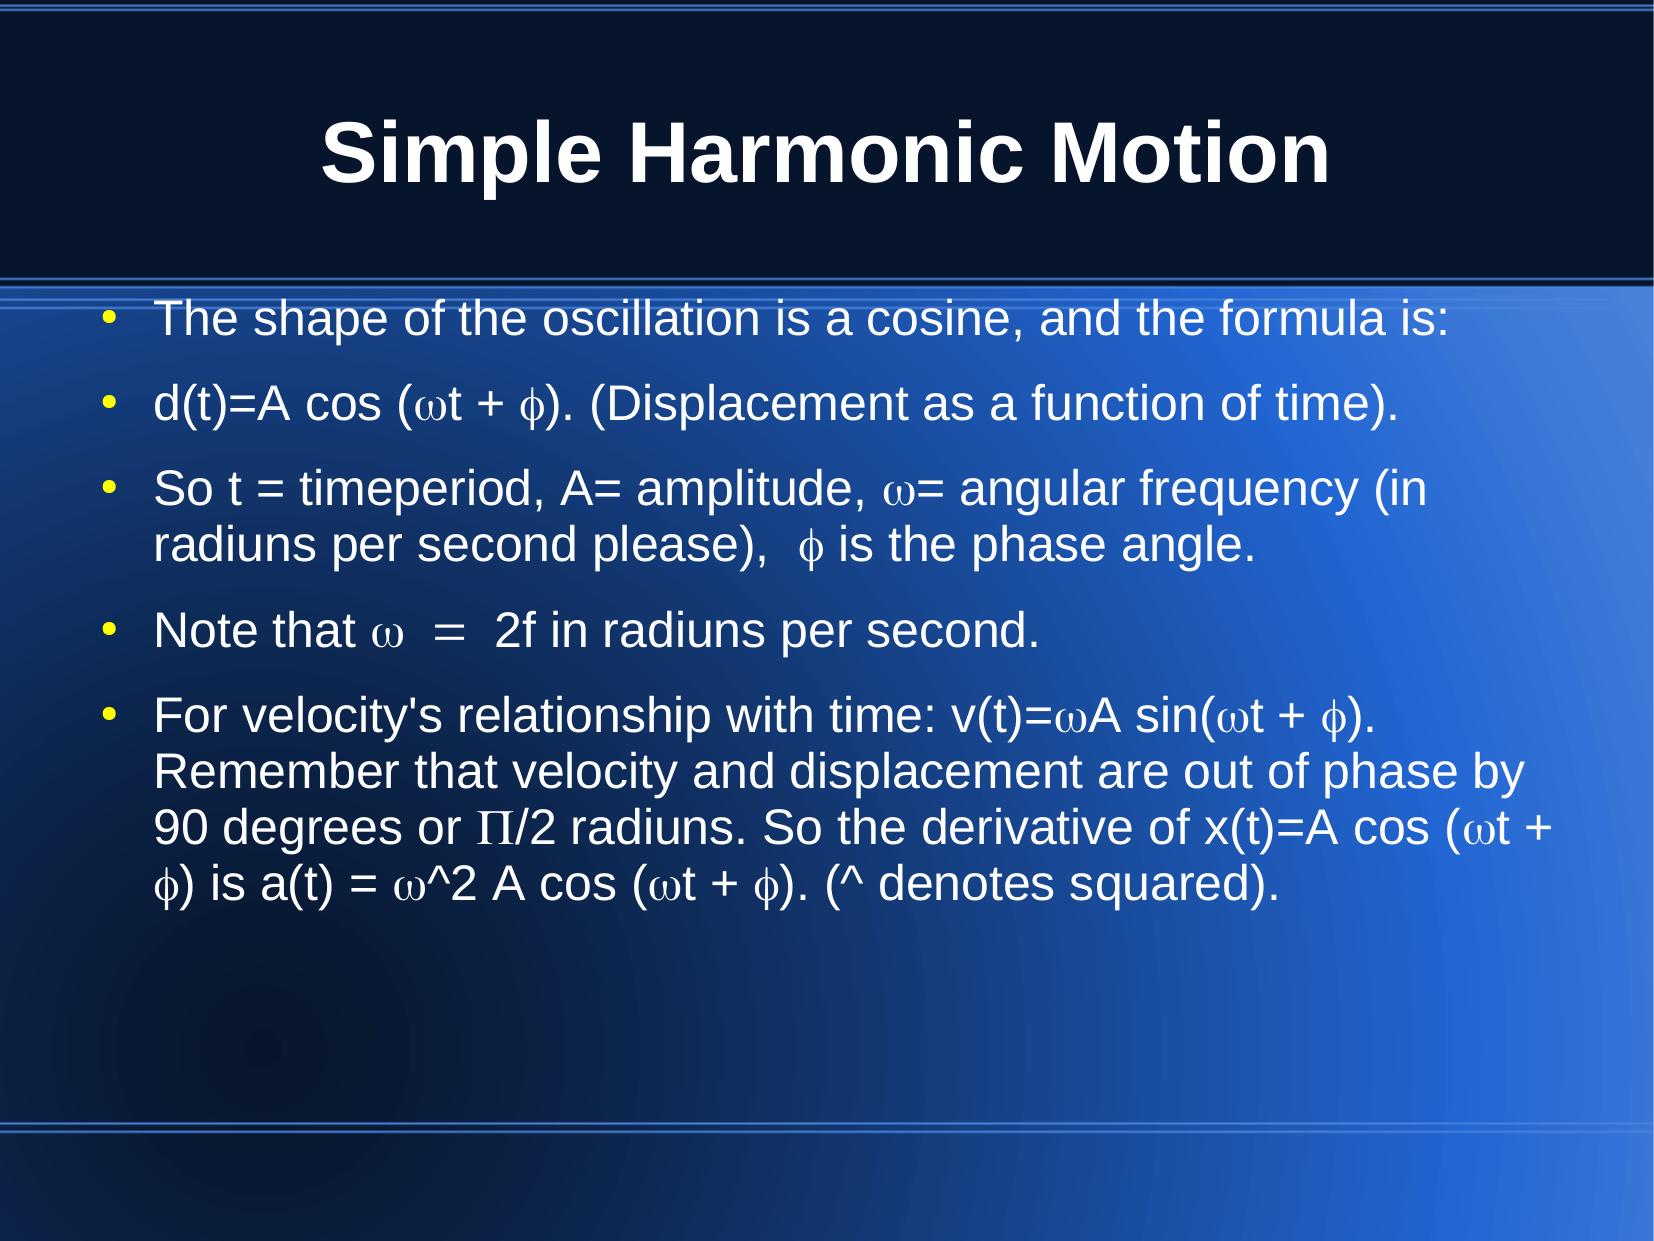

# Simple Harmonic Motion
The shape of the oscillation is a cosine, and the formula is:
d(t)=A cos (wt + f). (Displacement as a function of time).
So t = timeperiod, A= amplitude, w= angular frequency (in radiuns per second please), f is the phase angle.
Note that w = 2f in radiuns per second.
For velocity's relationship with time: v(t)=wA sin(wt + f). Remember that velocity and displacement are out of phase by 90 degrees or P/2 radiuns. So the derivative of x(t)=A cos (wt + f) is a(t) = w^2 A cos (wt + f). (^ denotes squared).